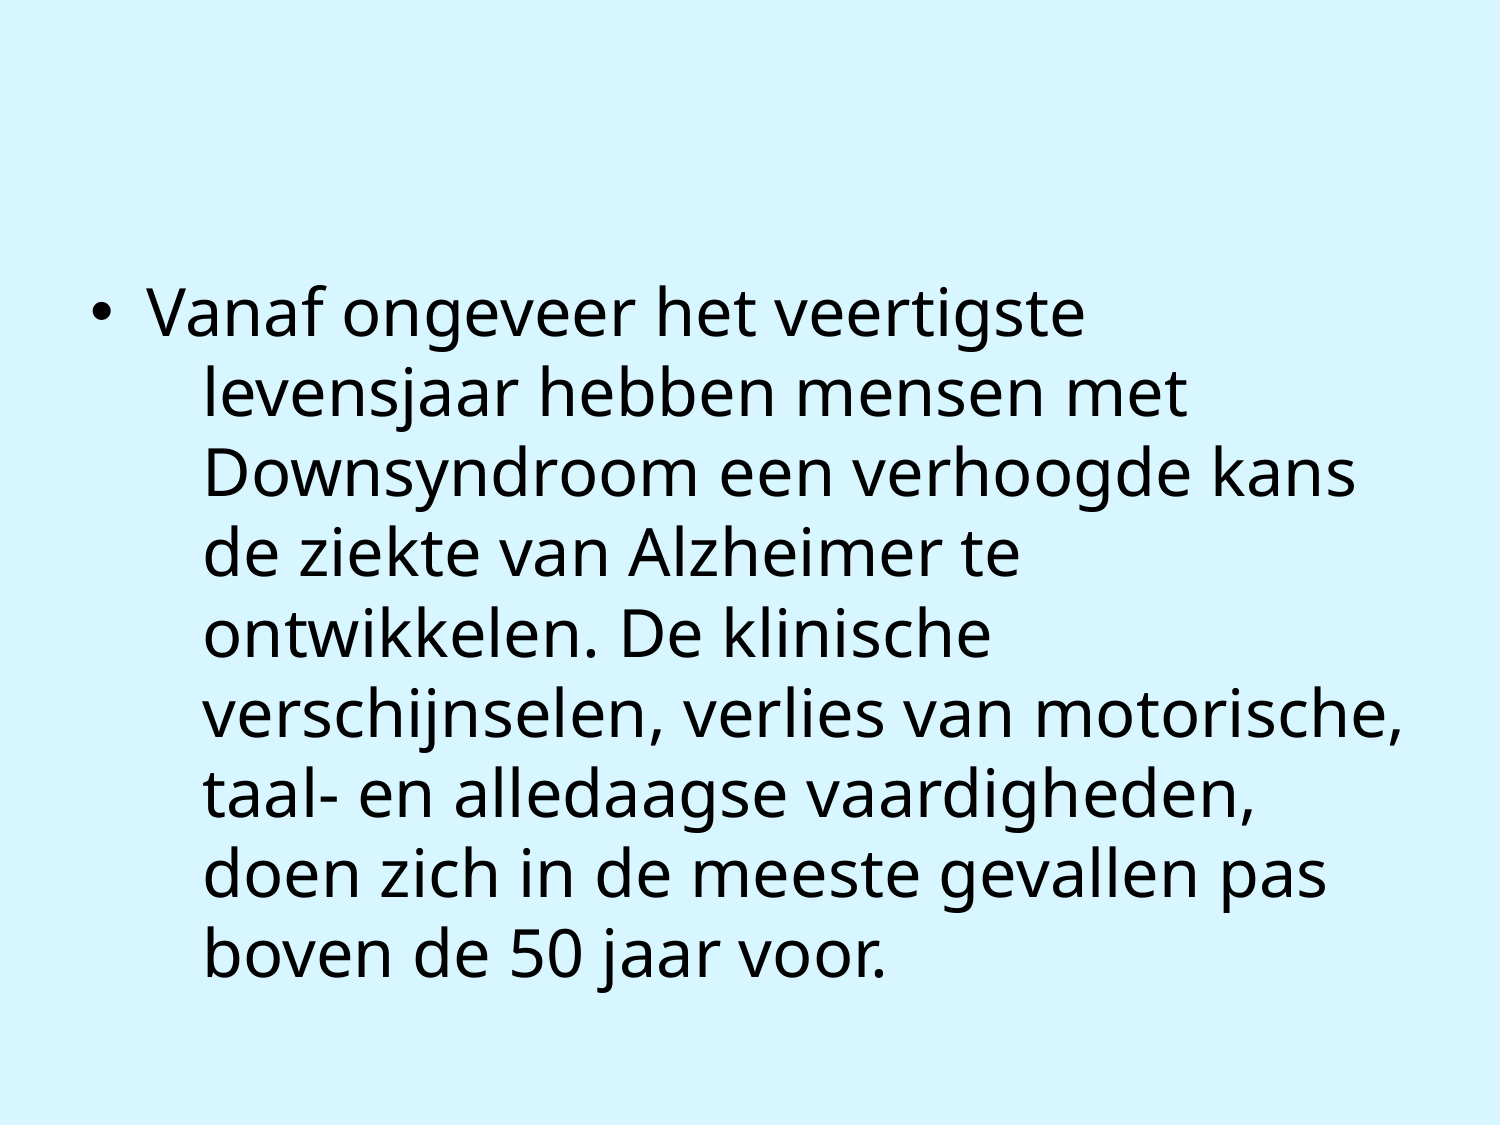

#
Vanaf ongeveer het veertigste levensjaar hebben mensen met Downsyndroom een verhoogde kans de ziekte van Alzheimer te ontwikkelen. De klinische verschijnselen, verlies van motorische, taal- en alledaagse vaardigheden, doen zich in de meeste gevallen pas boven de 50 jaar voor.